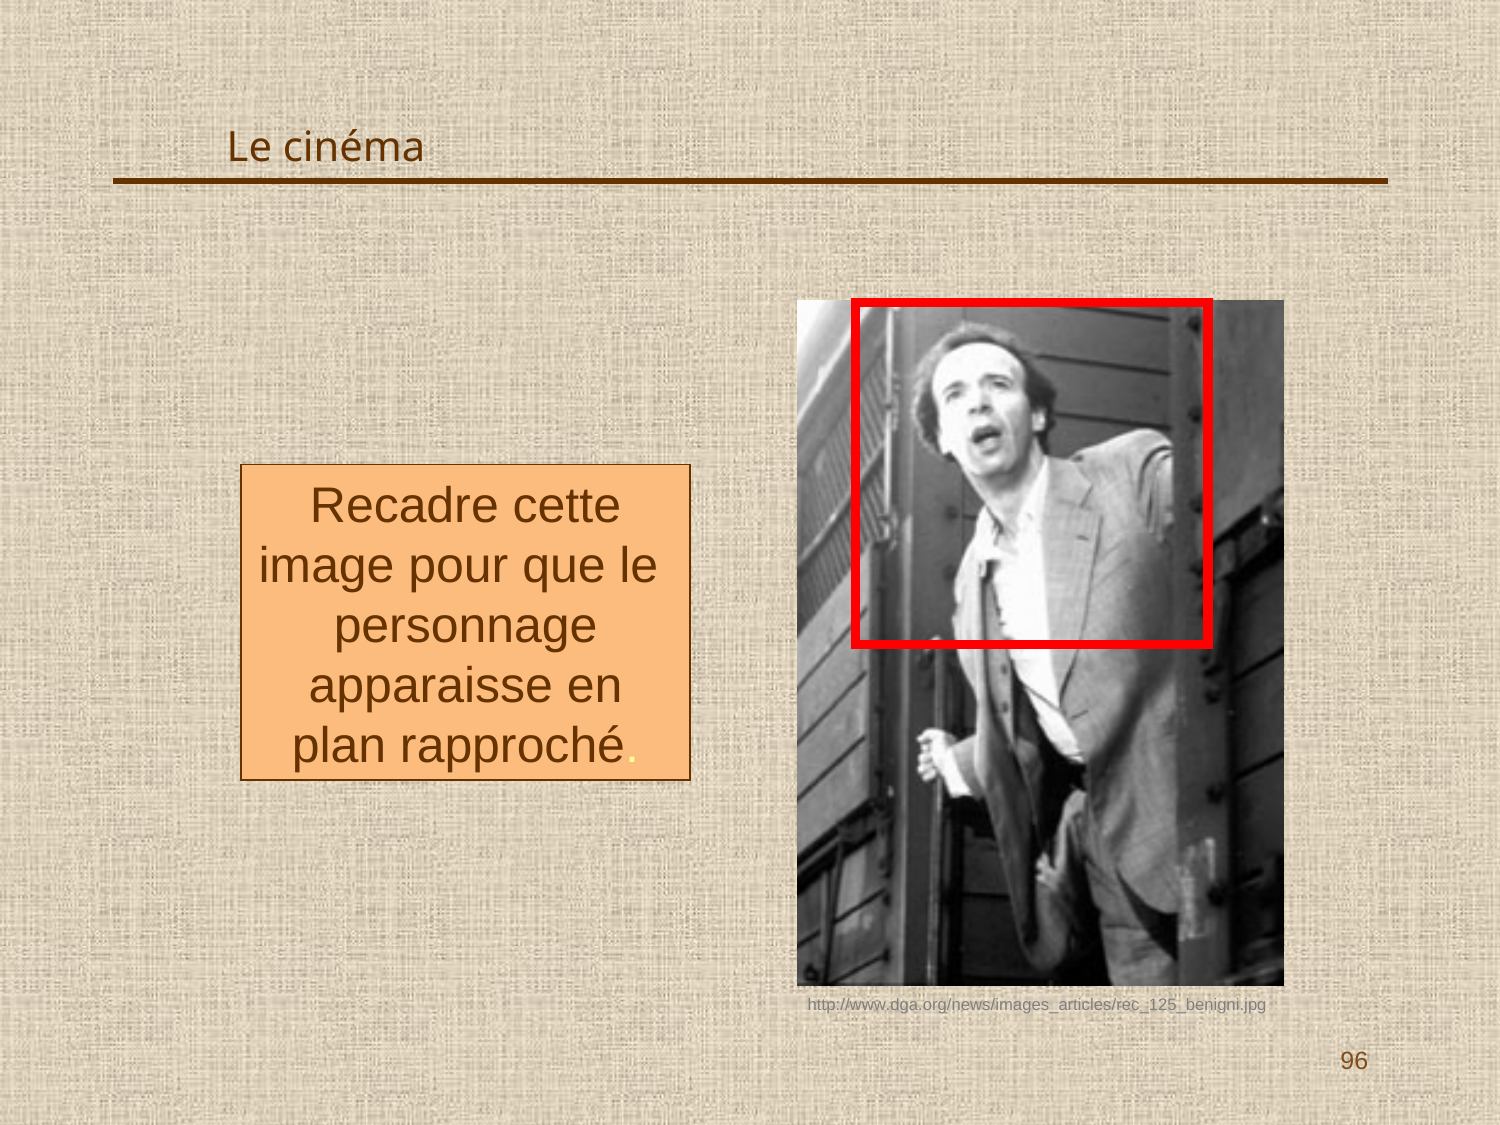

Le cinéma
http://www.dga.org/news/images_articles/rec_125_benigni.jpg
Recadre cette image pour que le personnage apparaisse en plan rapproché.
96